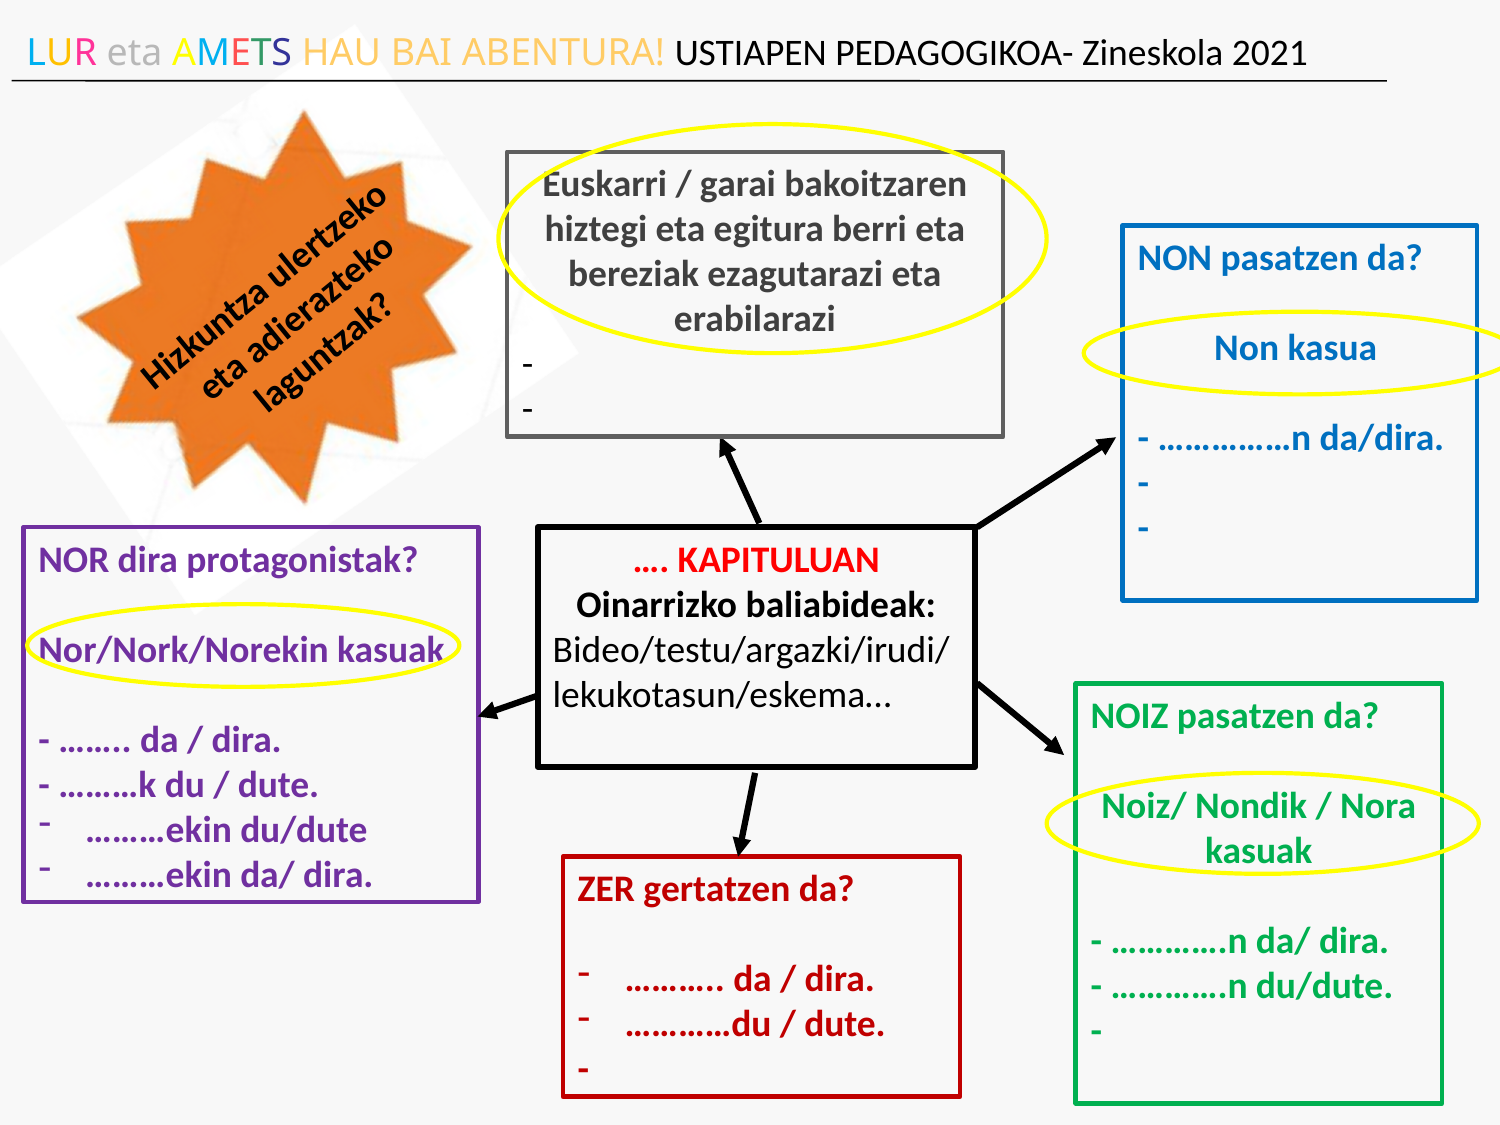

LUR eta AMETS HAU BAI ABENTURA! USTIAPEN PEDAGOGIKOA- Zineskola 2021
Euskarri / garai bakoitzaren hiztegi eta egitura berri eta bereziak ezagutarazi eta erabilarazi
-
-
NON pasatzen da?
Non kasua
- ……………n da/dira.
-
-
Hizkuntza ulertzeko
 eta adierazteko
 laguntzak?
NOR dira protagonistak?
Nor/Nork/Norekin kasuak
- …….. da / dira.
- ………k du / dute.
………ekin du/dute
………ekin da/ dira.
…. KAPITULUAN
Oinarrizko baliabideak:
Bideo/testu/argazki/irudi/ lekukotasun/eskema…
NOIZ pasatzen da?
Noiz/ Nondik / Nora kasuak
- ………….n da/ dira.
- ………….n du/dute.
-
ZER gertatzen da?
……….. da / dira.
…………du / dute.
-